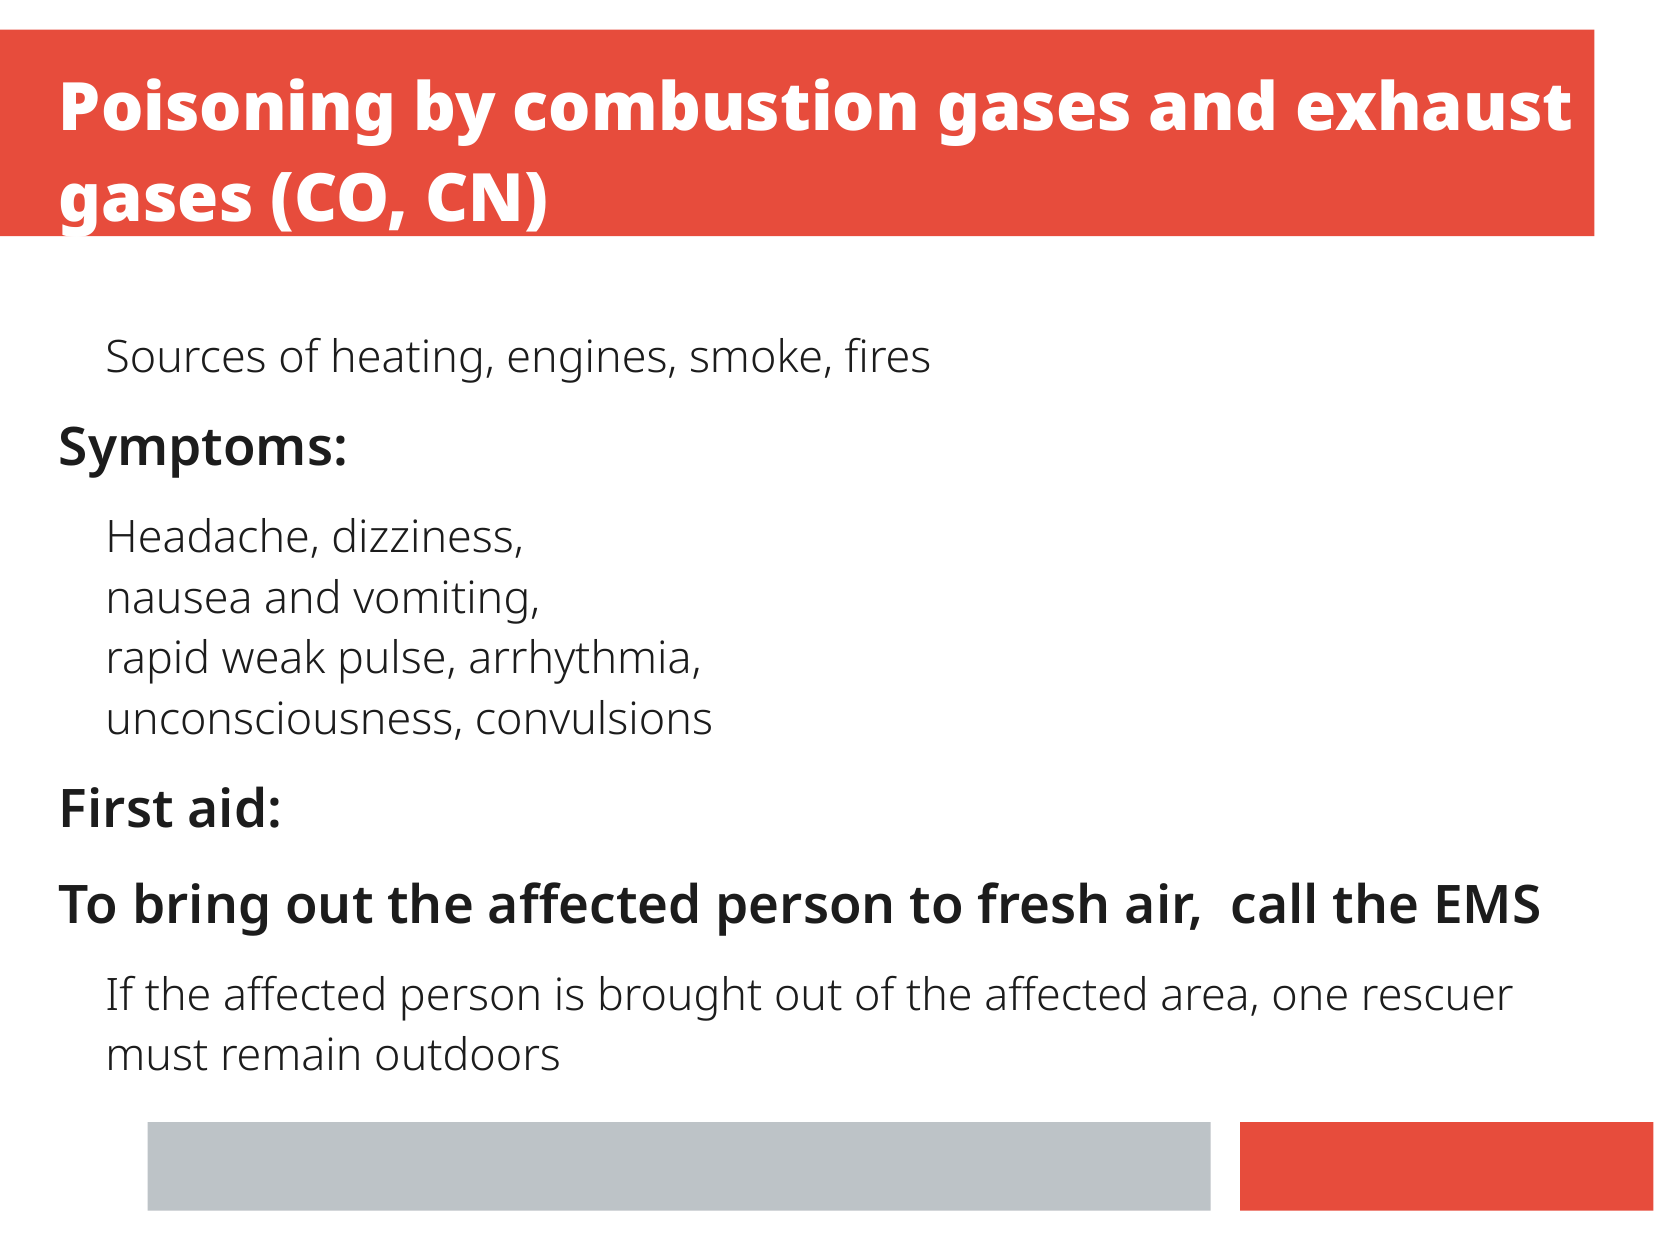

# Poisoning by combustion gases and exhaust gases (CO, CN)
Sources of heating, engines, smoke, fires
Symptoms:
Headache, dizziness,
nausea and vomiting,
rapid weak pulse, arrhythmia,
unconsciousness, convulsions
First aid:
To bring out the affected person to fresh air, call the EMS
If the affected person is brought out of the affected area, one rescuer must remain outdoors